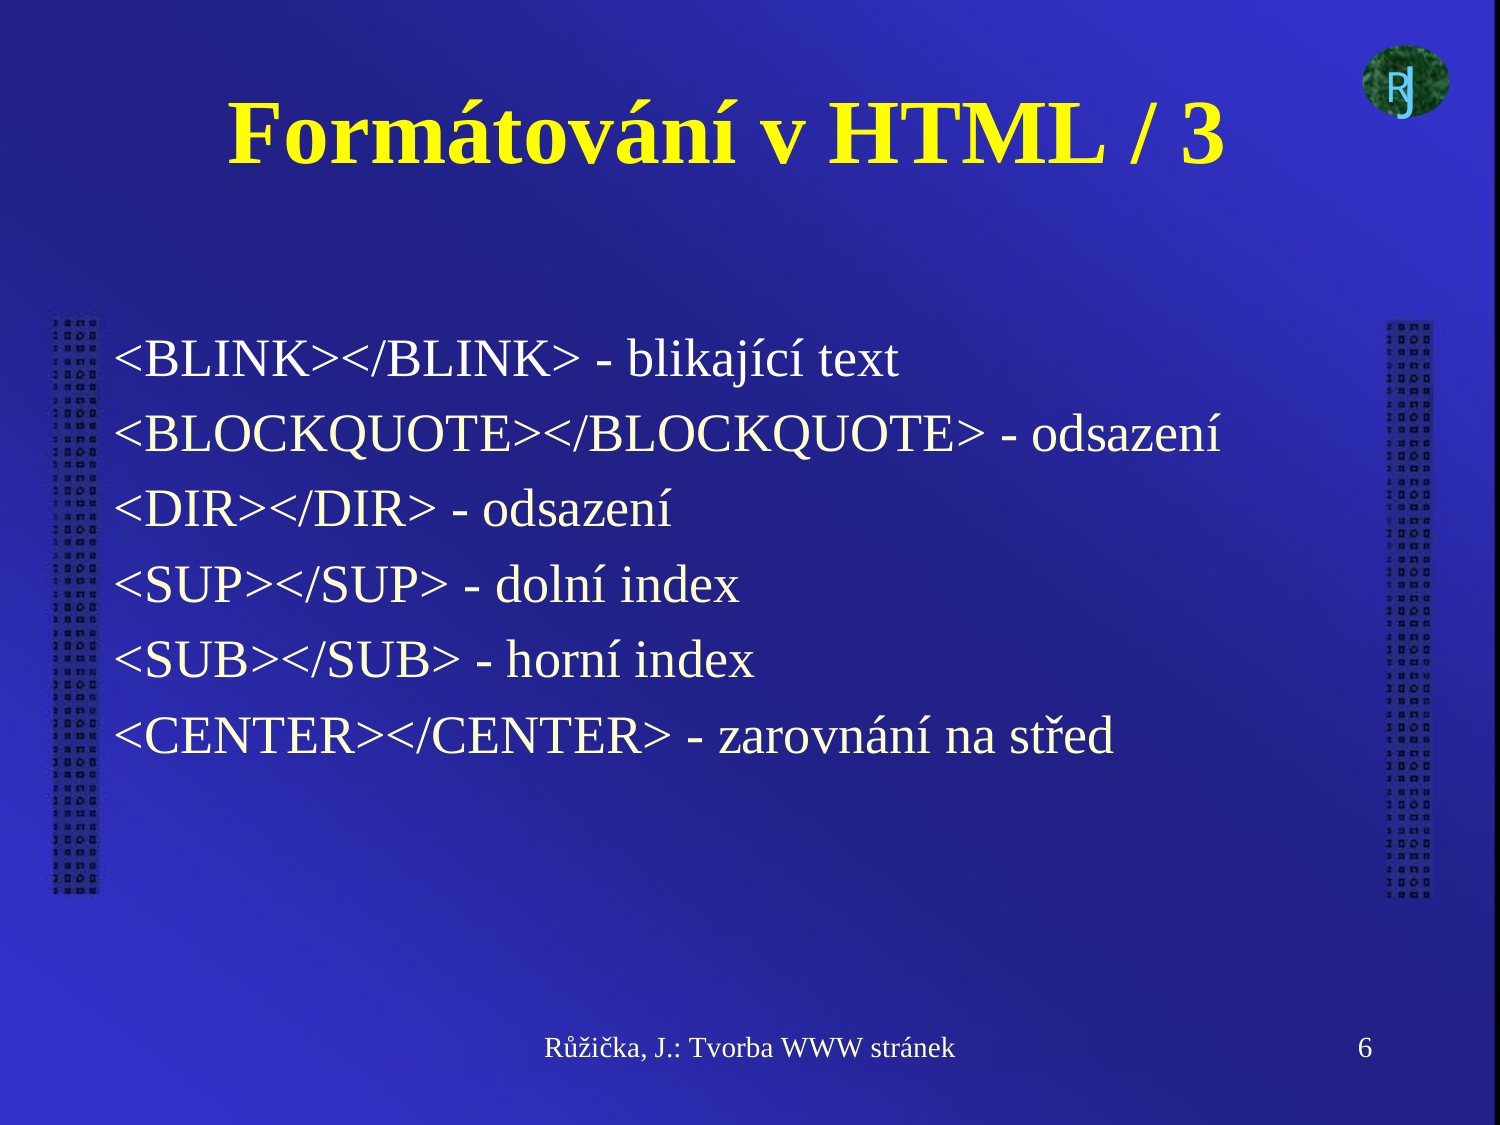

# Formátování v HTML / 3
J
R
<BLINK></BLINK> - blikající text
<BLOCKQUOTE></BLOCKQUOTE> - odsazení
<DIR></DIR> - odsazení
<SUP></SUP> - dolní index
<SUB></SUB> - horní index
<CENTER></CENTER> - zarovnání na střed
Růžička, J.: Tvorba WWW stránek